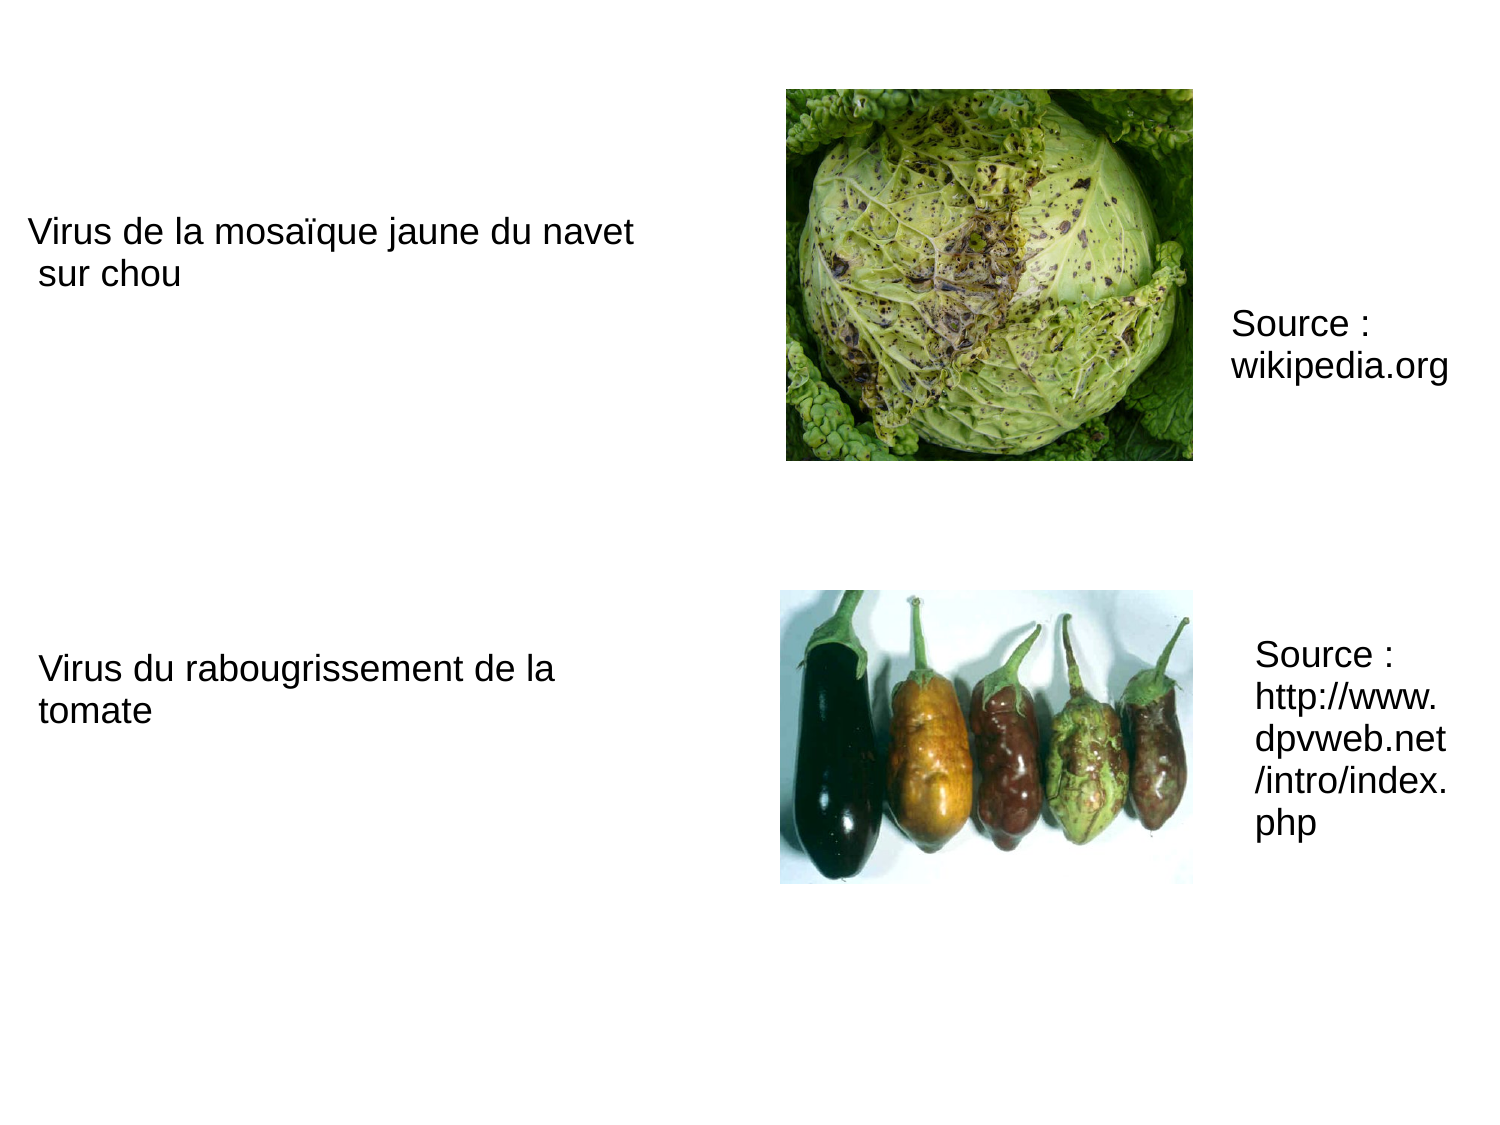

Virus de la mosaïque jaune du navet
 sur chou
Source : wikipedia.org
Source : http://www.dpvweb.net/intro/index.php
Virus du rabougrissement de la tomate